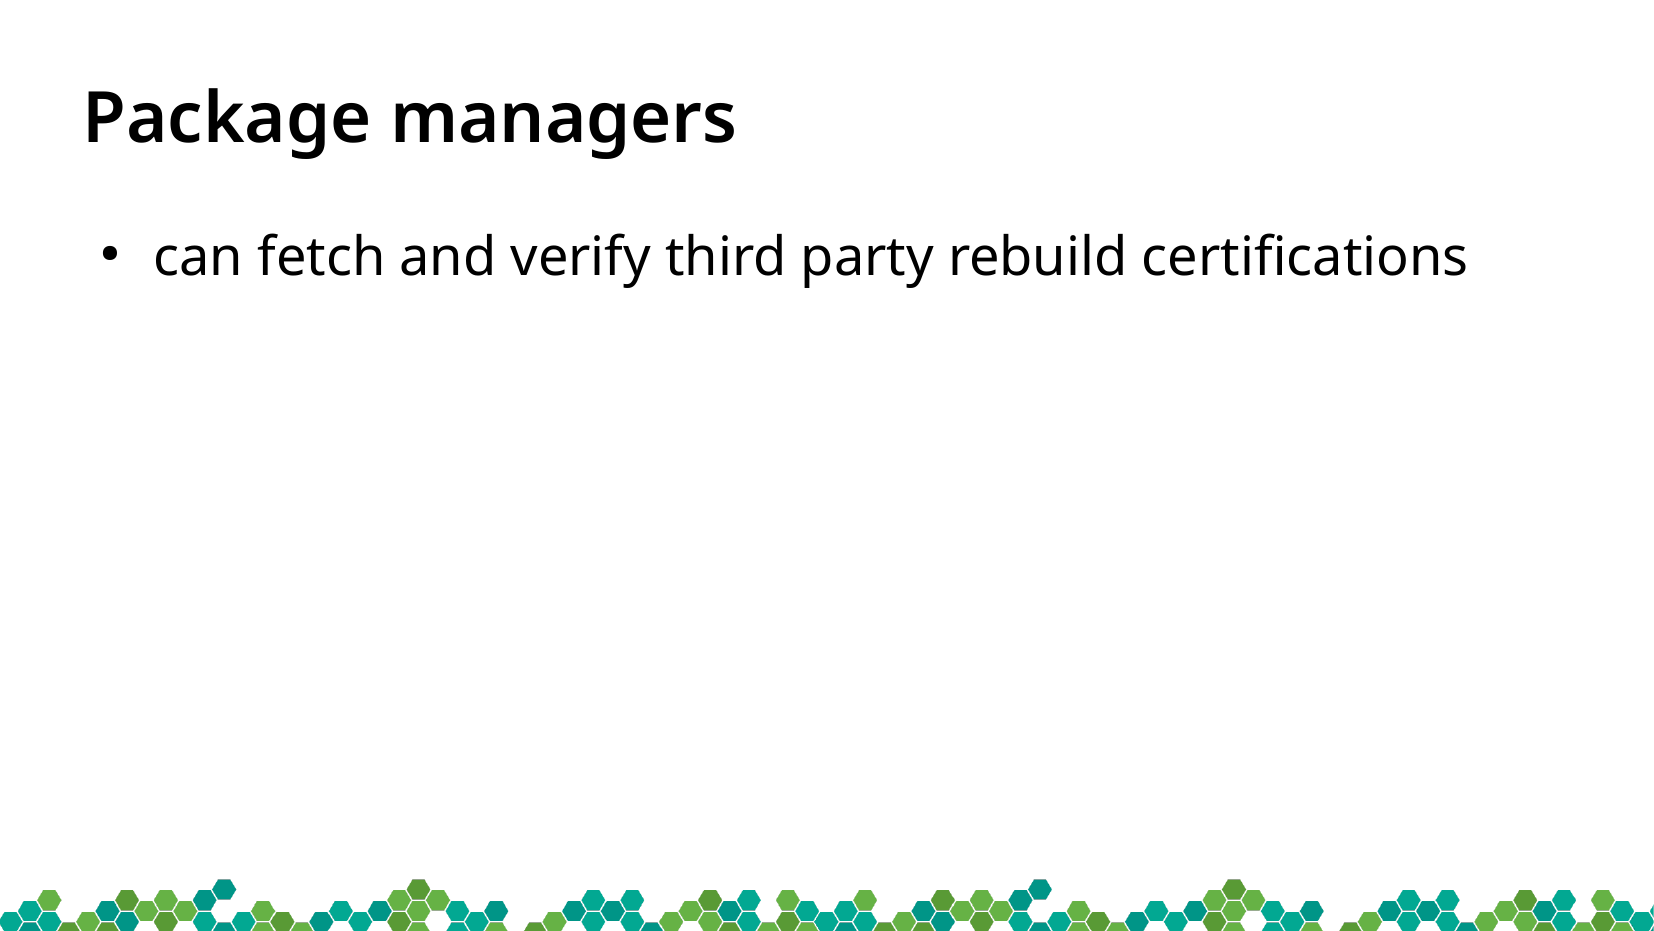

# Package managers
can fetch and verify third party rebuild certifications